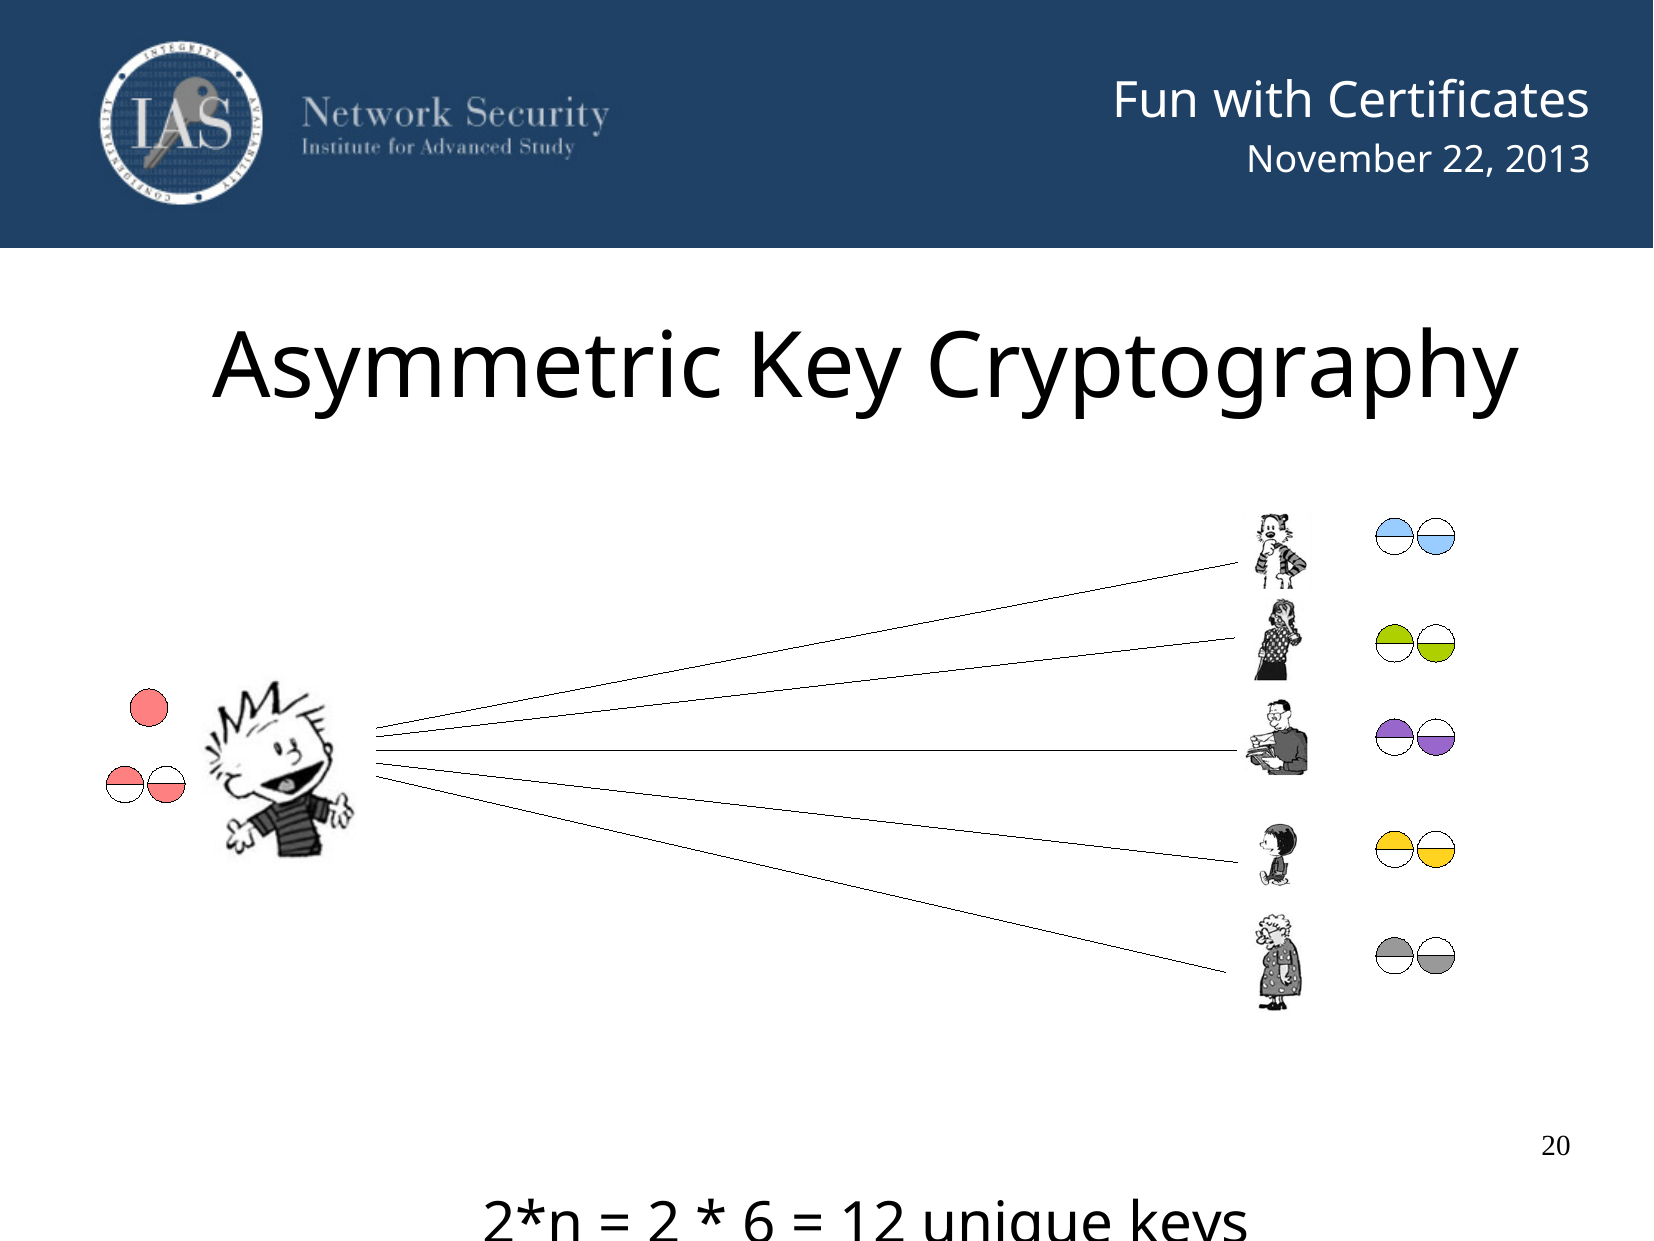

#
Asymmetric Key Cryptography
2*n = 2 * 6 = 12 unique keys
20